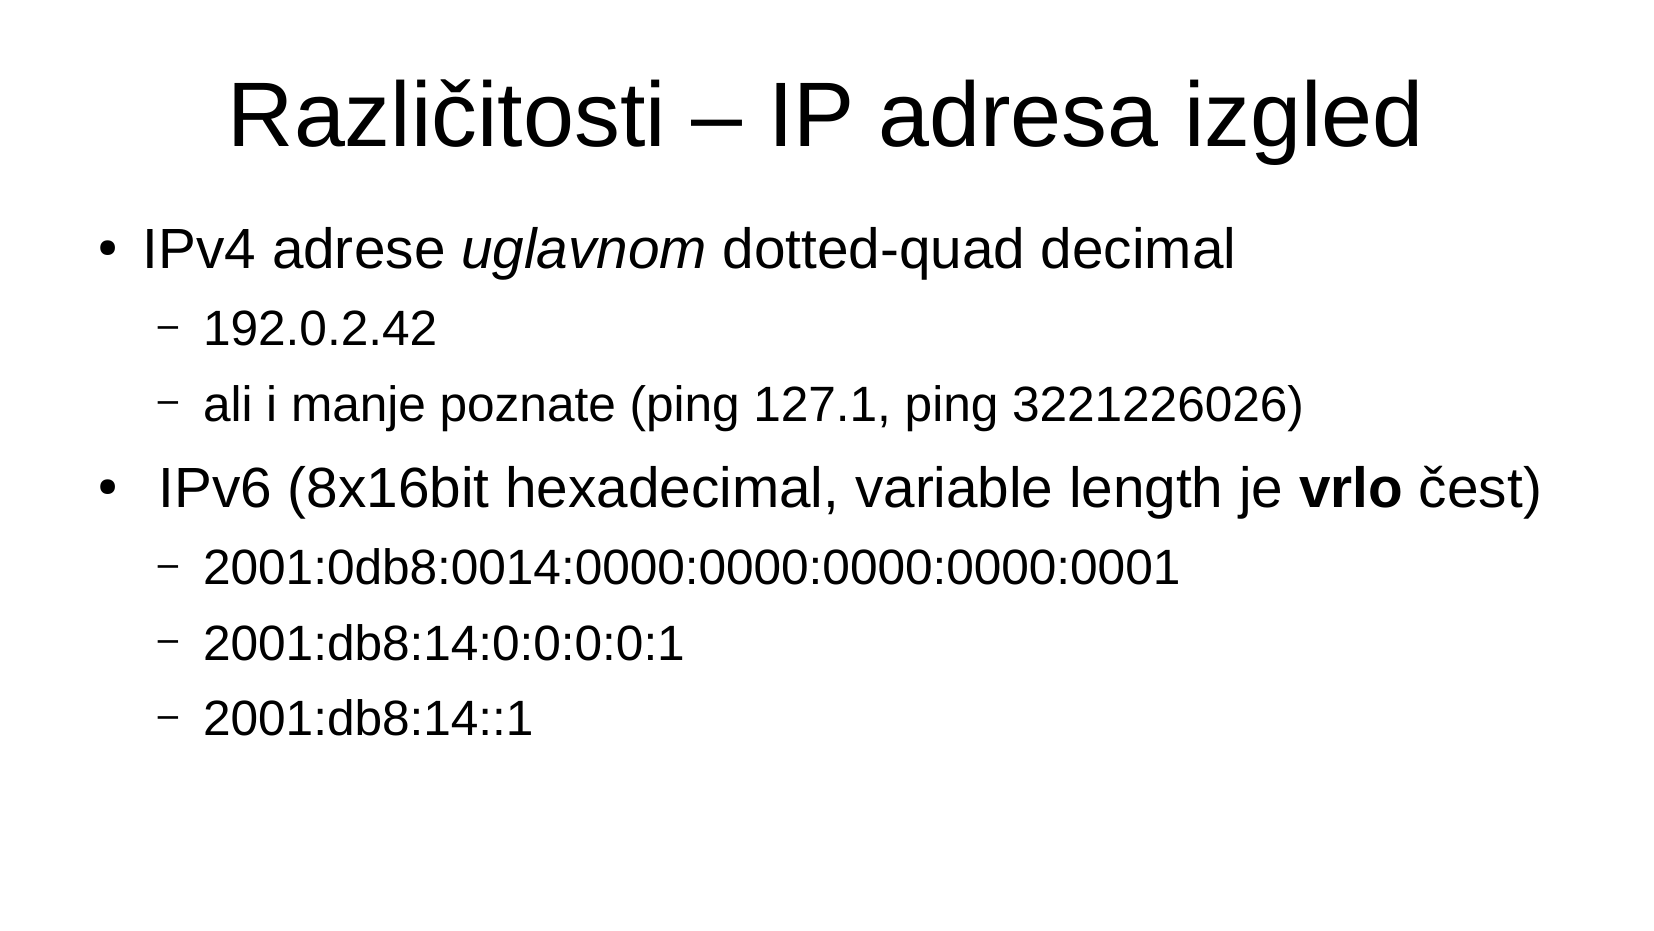

# Različitosti – IP adresa izgled
IPv4 adrese uglavnom dotted-quad decimal
192.0.2.42
ali i manje poznate (ping 127.1, ping 3221226026)
 IPv6 (8x16bit hexadecimal, variable length je vrlo čest)
2001:0db8:0014:0000:0000:0000:0000:0001
2001:db8:14:0:0:0:0:1
2001:db8:14::1